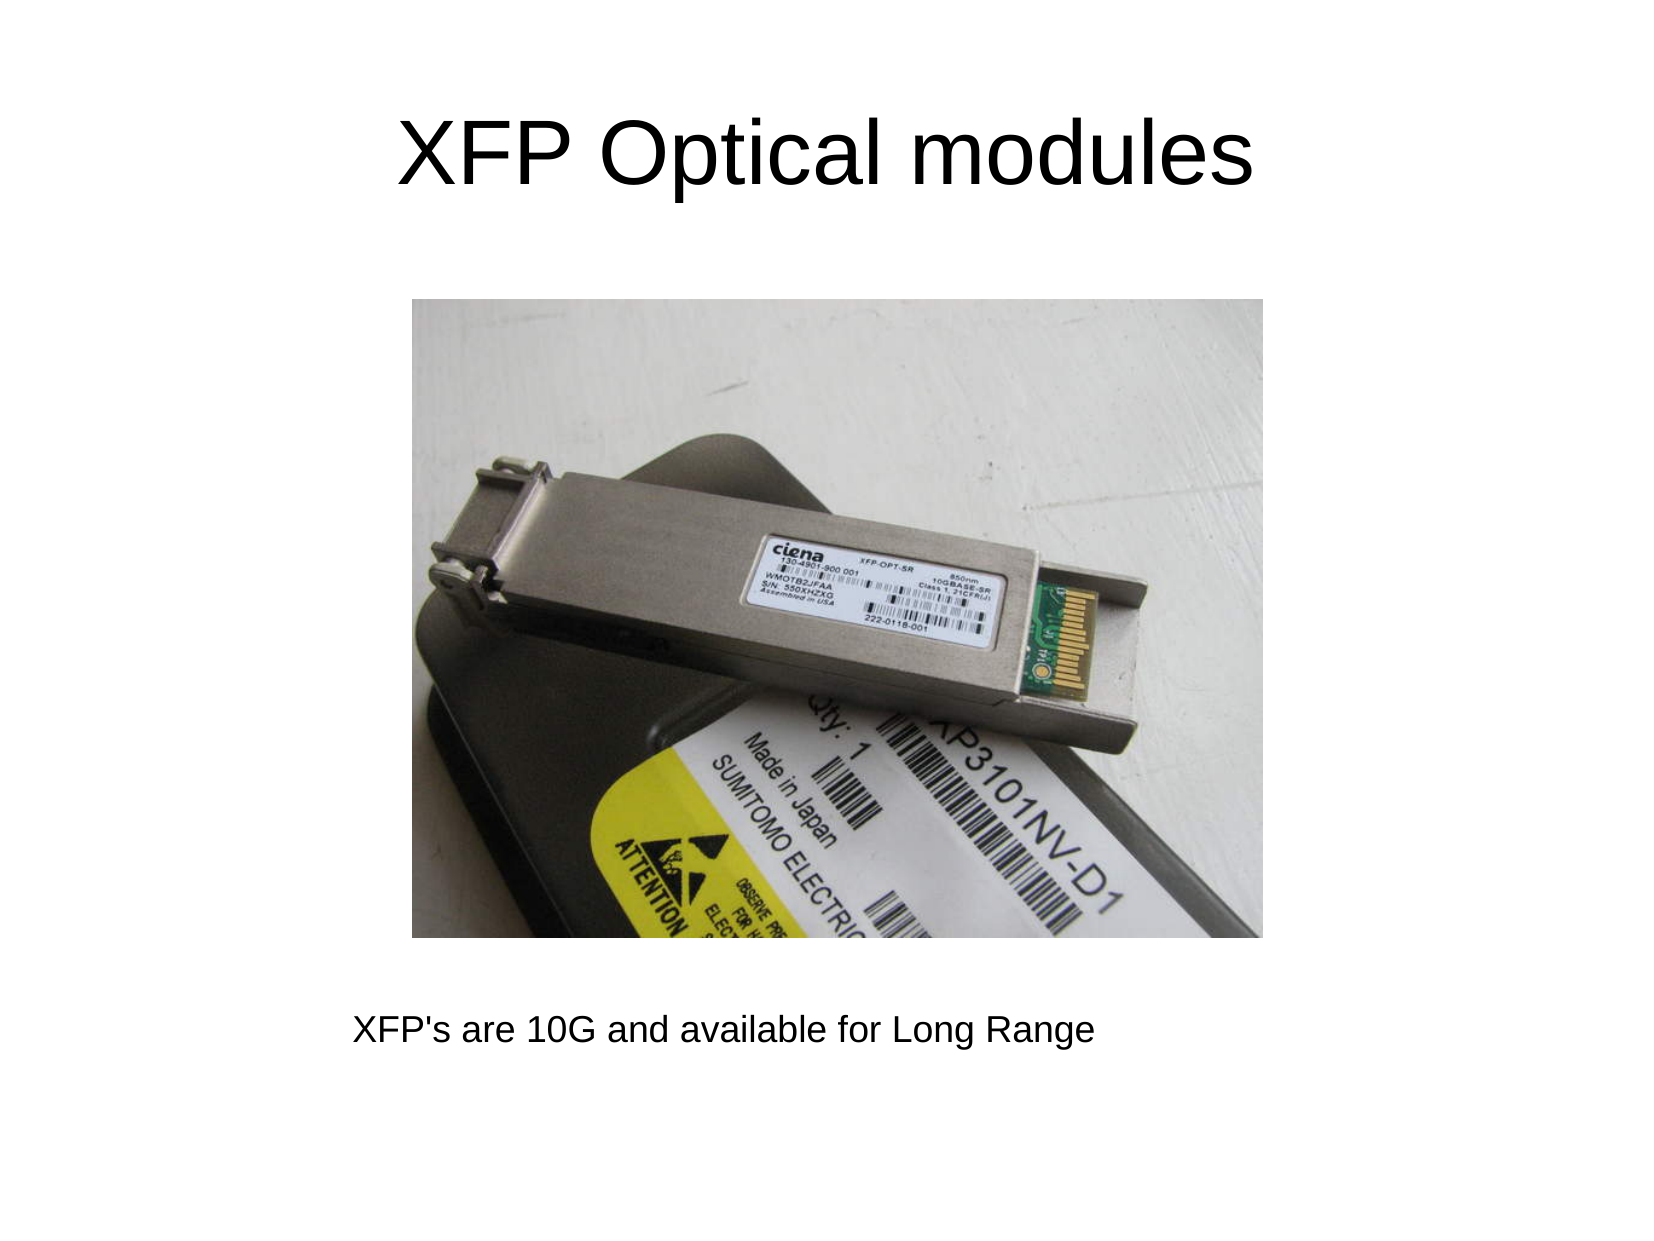

# XFP Optical modules
XFP's are 10G and available for Long Range